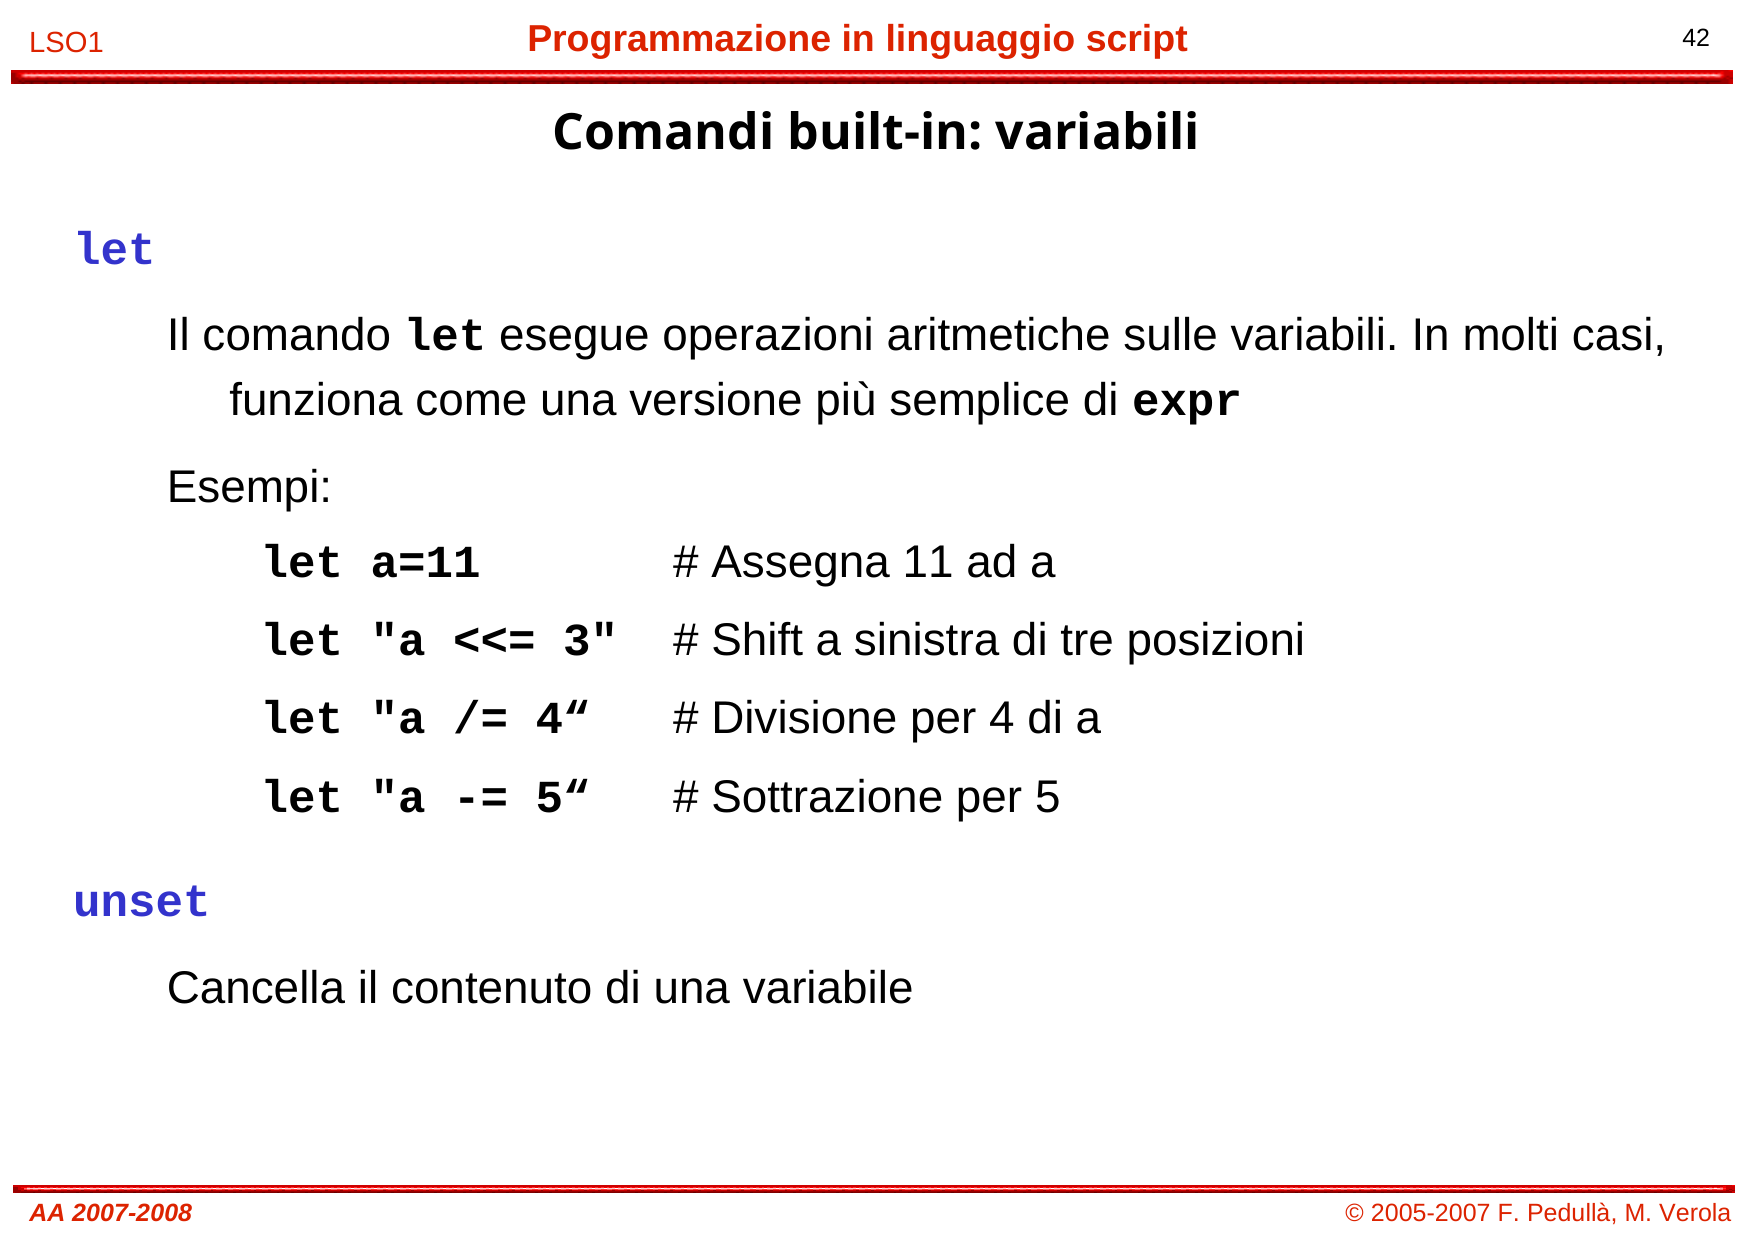

# Comandi built-in: variabili
let
Il comando let esegue operazioni aritmetiche sulle variabili. In molti casi, funziona come una versione più semplice di expr
Esempi:
let a=11		# Assegna 11 ad a
let "a <<= 3" 	# Shift a sinistra di tre posizioni
let "a /= 4“	# Divisione per 4 di a
let "a -= 5“	# Sottrazione per 5
unset
Cancella il contenuto di una variabile